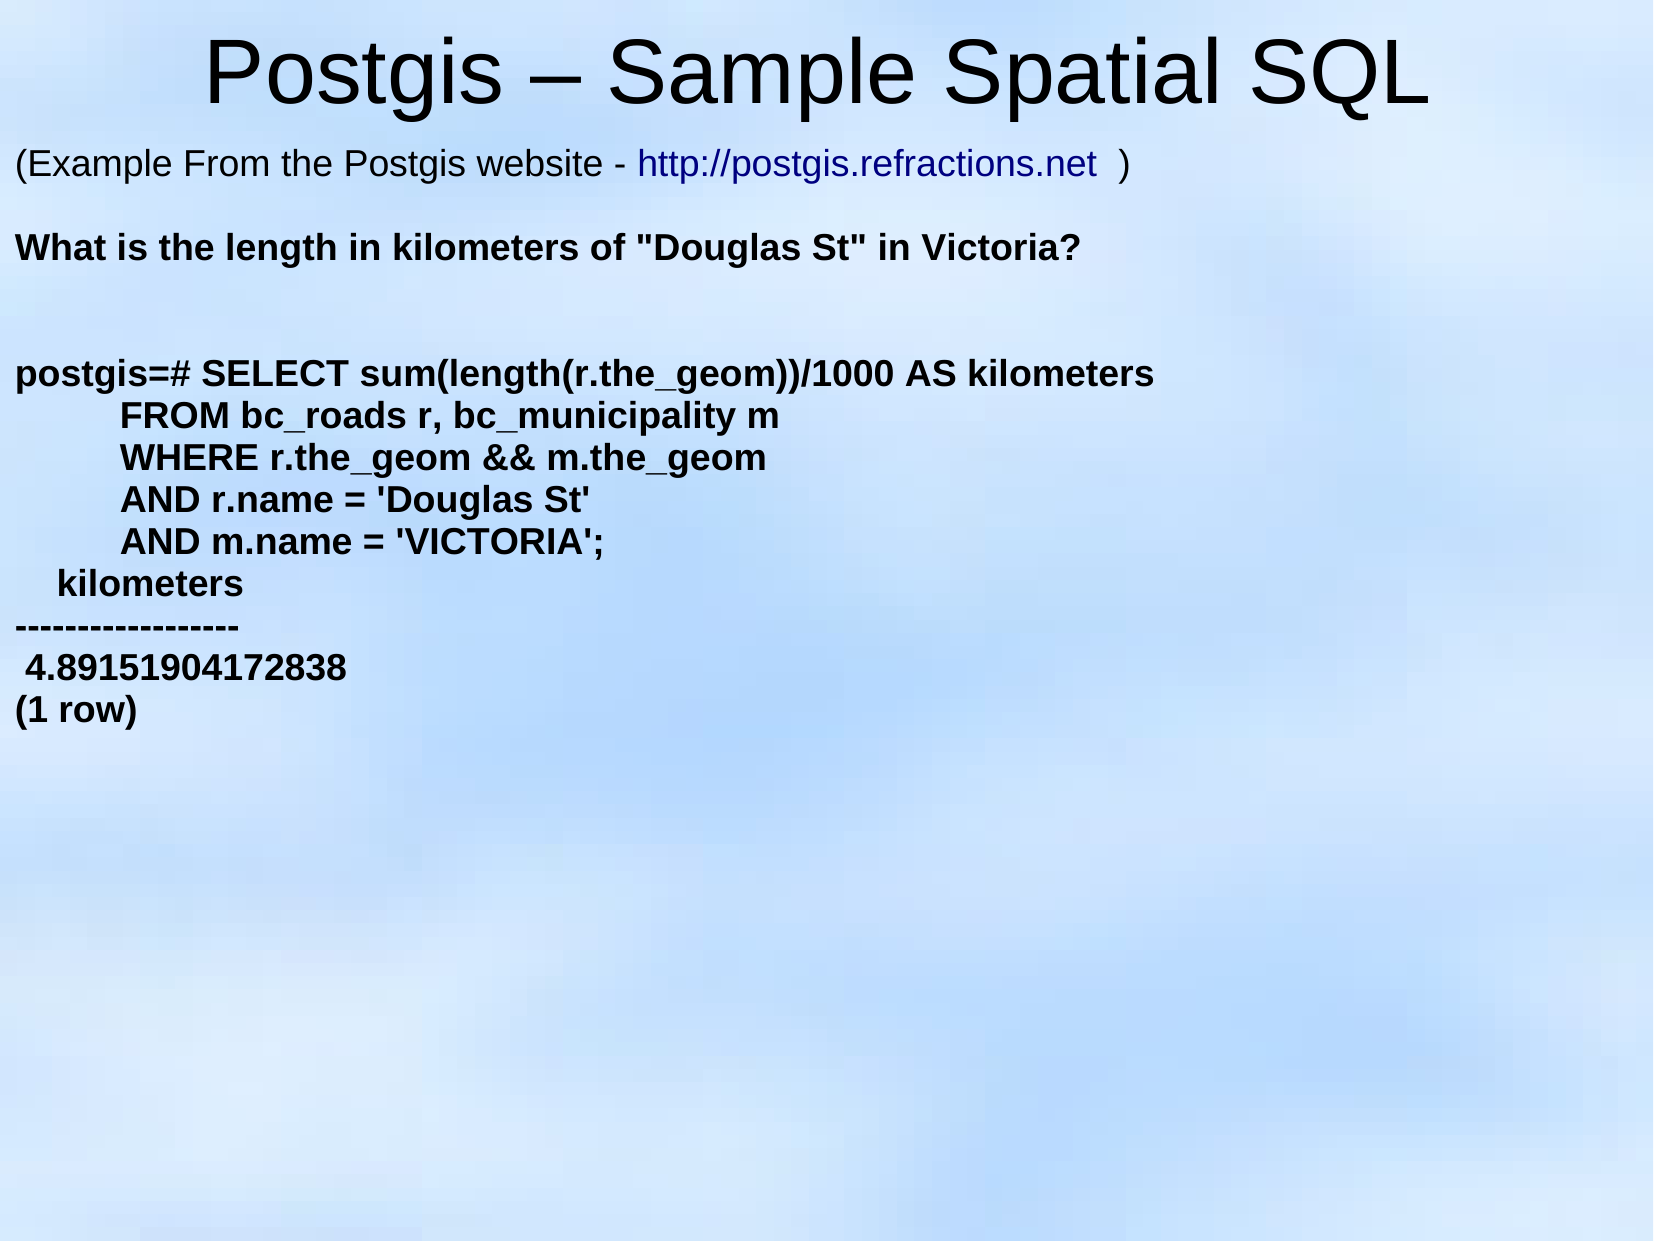

# Postgis – Sample Spatial SQL
(Example From the Postgis website - http://postgis.refractions.net )
What is the length in kilometers of "Douglas St" in Victoria?
postgis=# SELECT sum(length(r.the_geom))/1000 AS kilometers
 FROM bc_roads r, bc_municipality m
 WHERE r.the_geom && m.the_geom
 AND r.name = 'Douglas St'
 AND m.name = 'VICTORIA';
 kilometers
------------------
 4.89151904172838
(1 row)